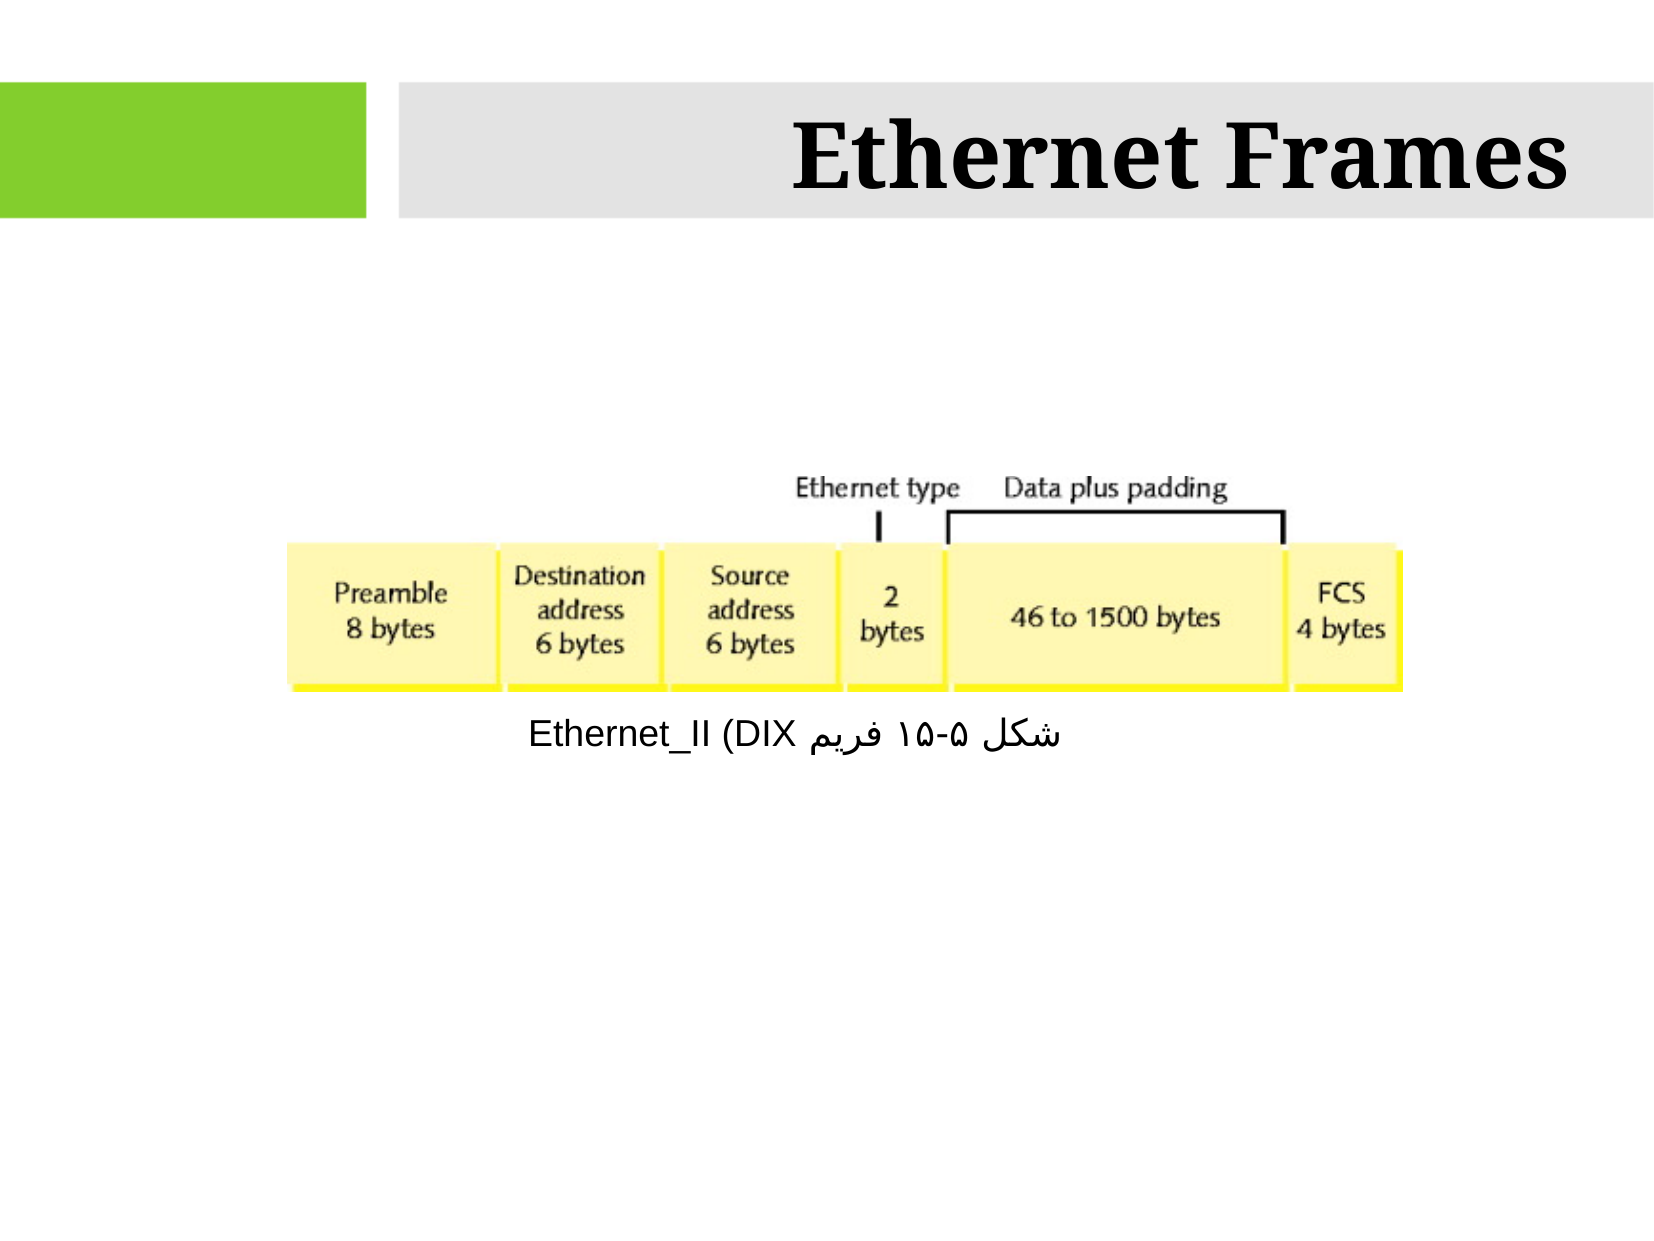

# Ethernet Frames
شکل ۵-۱۵ فریم Ethernet_II (DIX